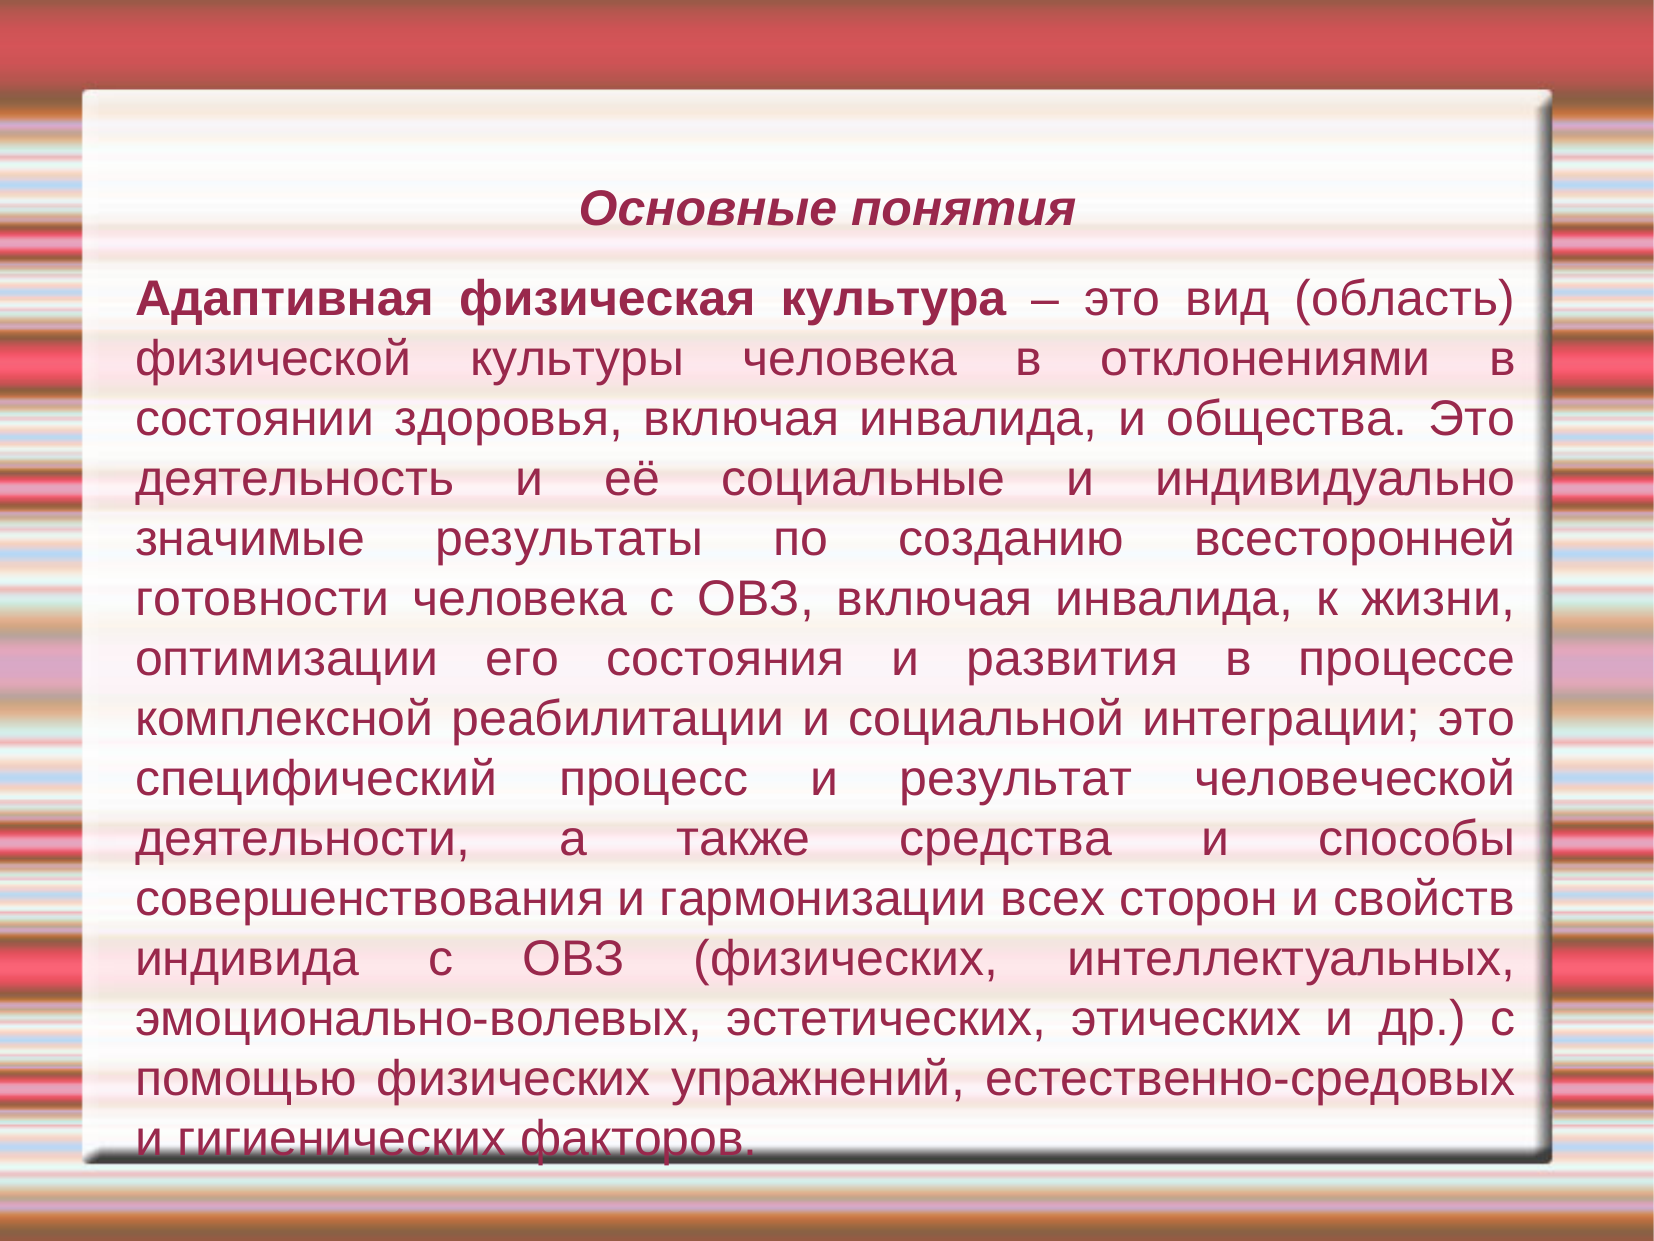

# Основные понятия
Адаптивная физическая культура – это вид (область) физической культуры человека в отклонениями в состоянии здоровья, включая инвалида, и общества. Это деятельность и её социальные и индивидуально значимые результаты по созданию всесторонней готовности человека с ОВЗ, включая инвалида, к жизни, оптимизации его состояния и развития в процессе комплексной реабилитации и социальной интеграции; это специфический процесс и результат человеческой деятельности, а также средства и способы совершенствования и гармонизации всех сторон и свойств индивида с ОВЗ (физических, интеллектуальных, эмоционально-волевых, эстетических, этических и др.) с помощью физических упражнений, естественно-средовых и гигиенических факторов.